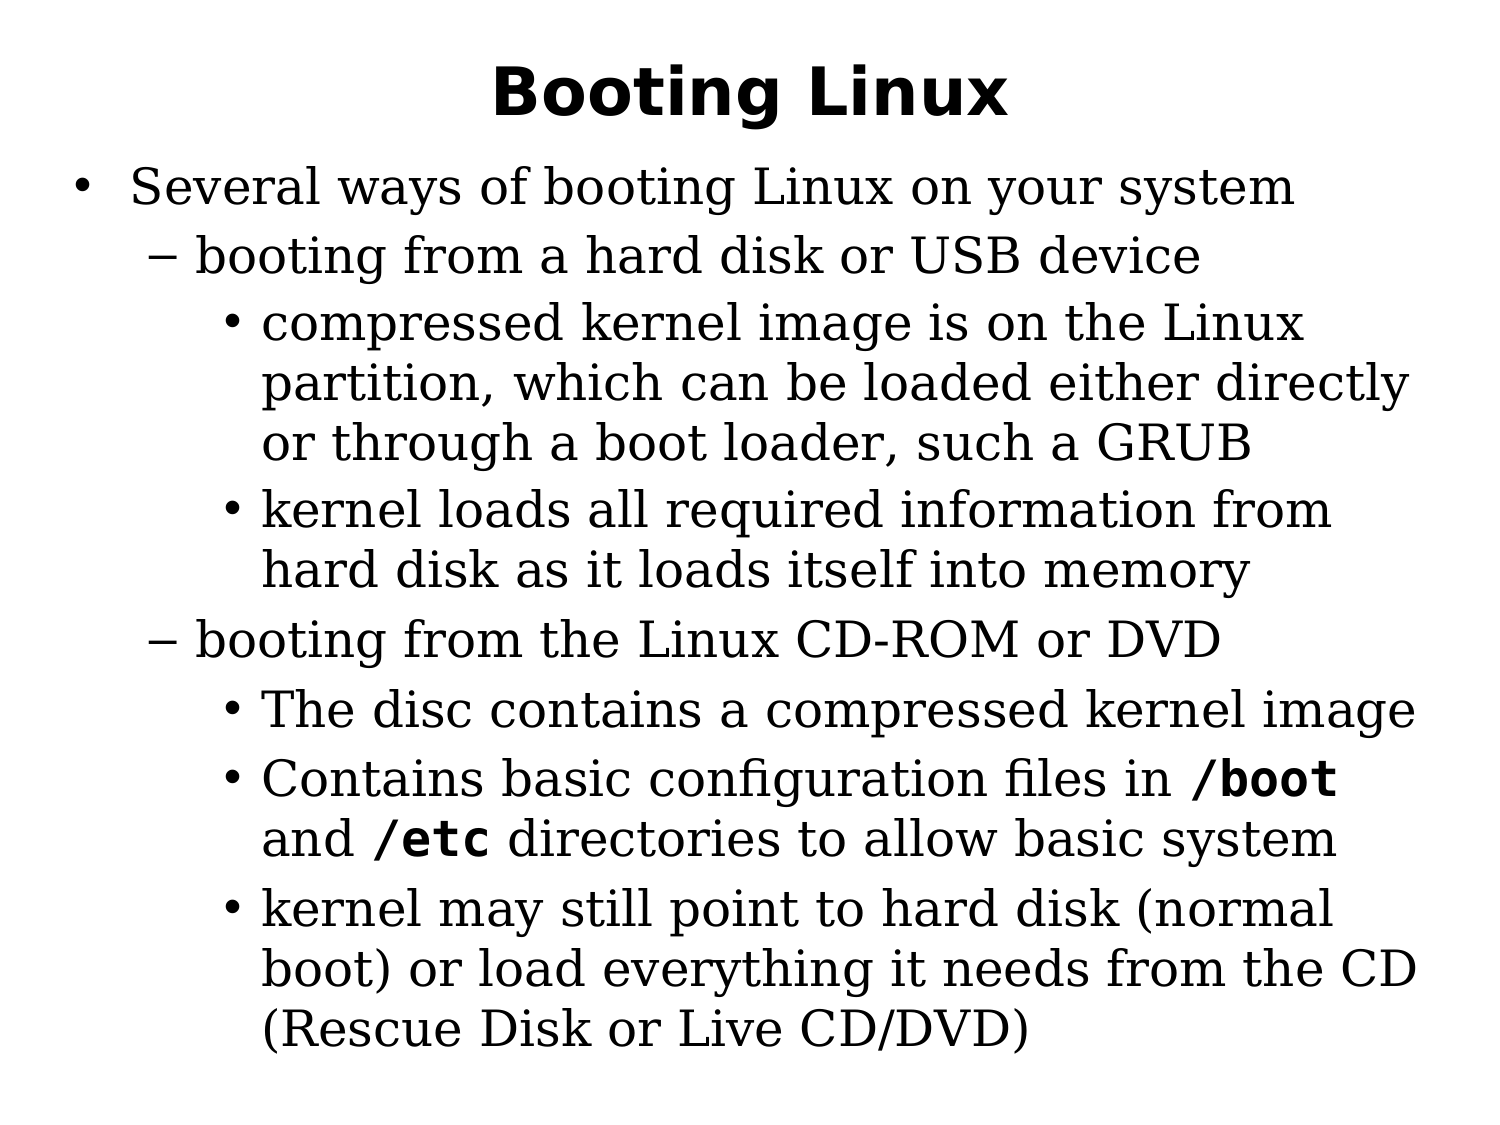

# Booting Linux
Several ways of booting Linux on your system
booting from a hard disk or USB device
compressed kernel image is on the Linux partition, which can be loaded either directly or through a boot loader, such a GRUB
kernel loads all required information from hard disk as it loads itself into memory
booting from the Linux CD-ROM or DVD
The disc contains a compressed kernel image
Contains basic configuration files in /boot and /etc directories to allow basic system
kernel may still point to hard disk (normal boot) or load everything it needs from the CD (Rescue Disk or Live CD/DVD)